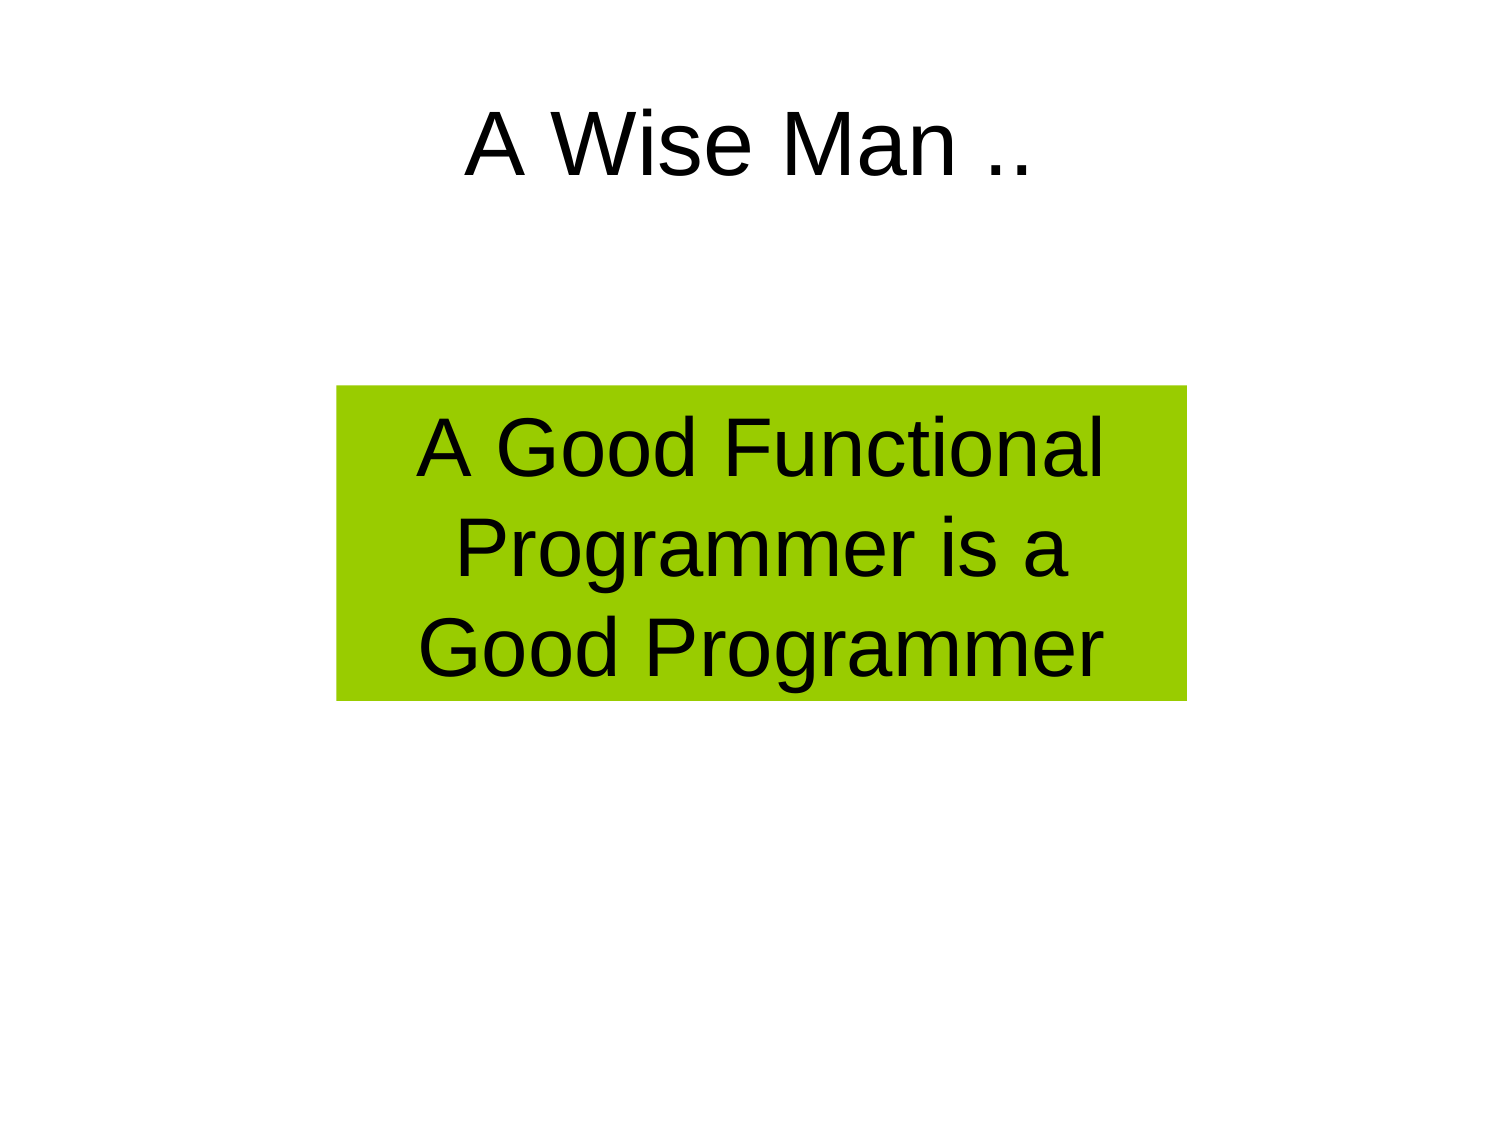

# A Wise Man ..
A Good Functional Programmer is a Good Programmer